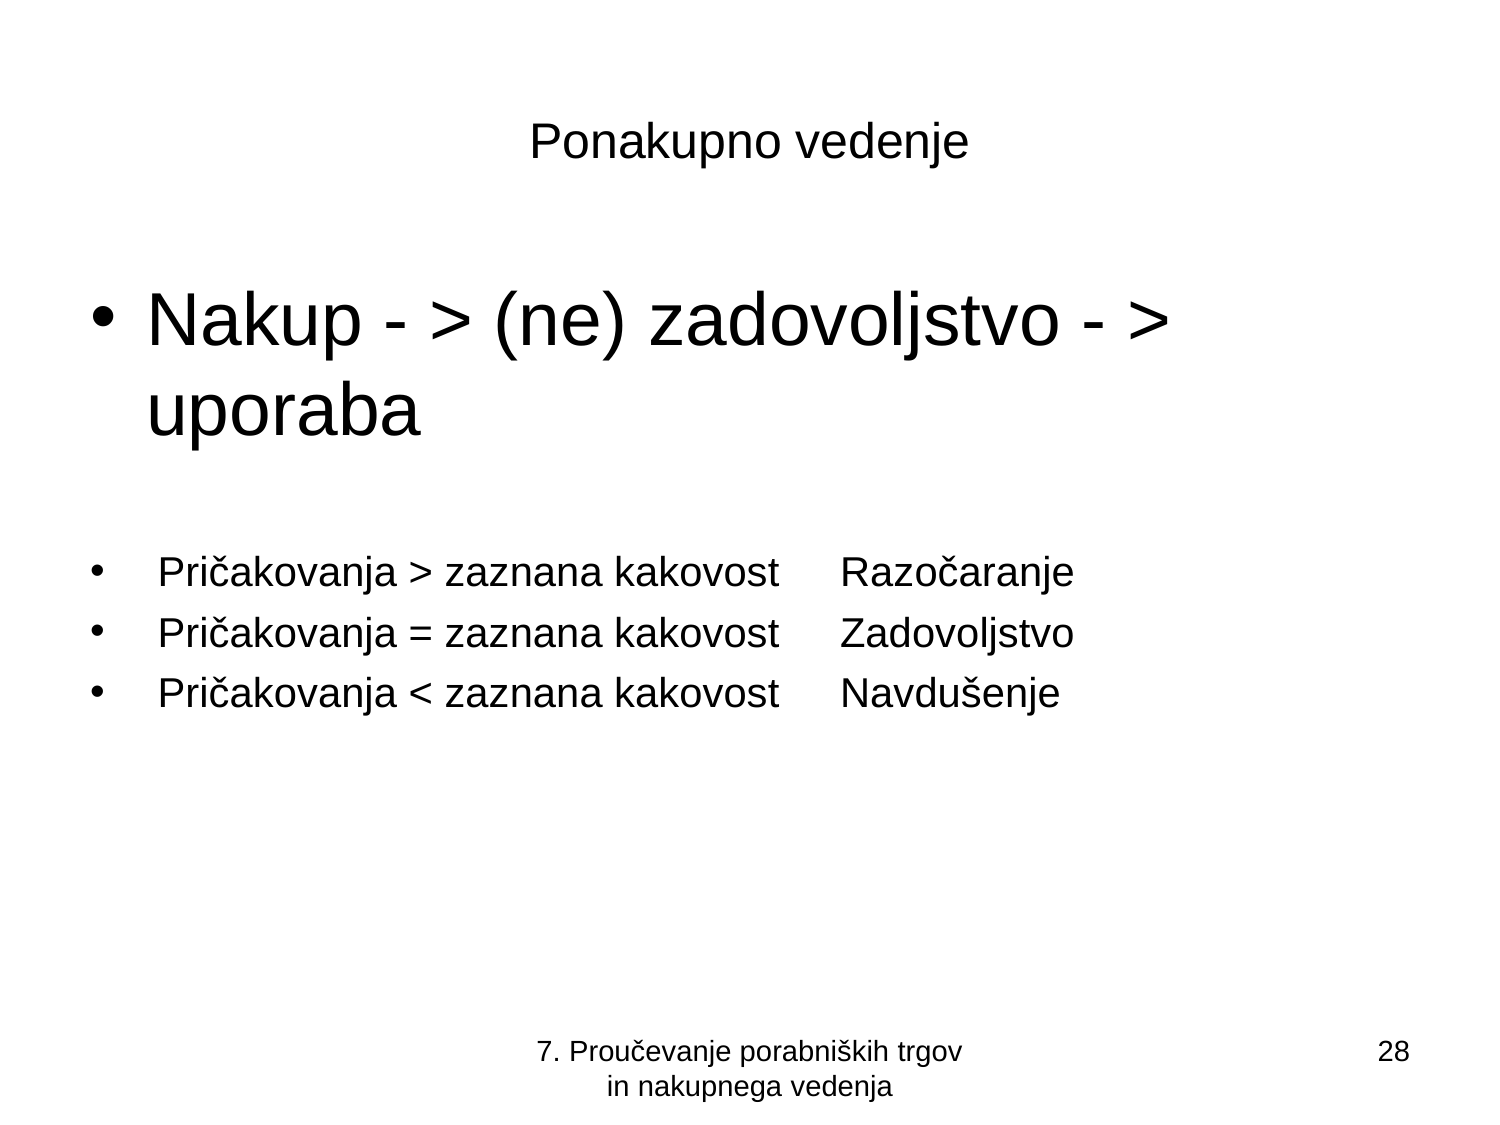

# Ponakupno vedenje
Nakup - > (ne) zadovoljstvo - > uporaba
 Pričakovanja > zaznana kakovost 	Razočaranje
 Pričakovanja = zaznana kakovost	Zadovoljstvo
 Pričakovanja < zaznana kakovost	Navdušenje
7. Proučevanje porabniških trgov in nakupnega vedenja